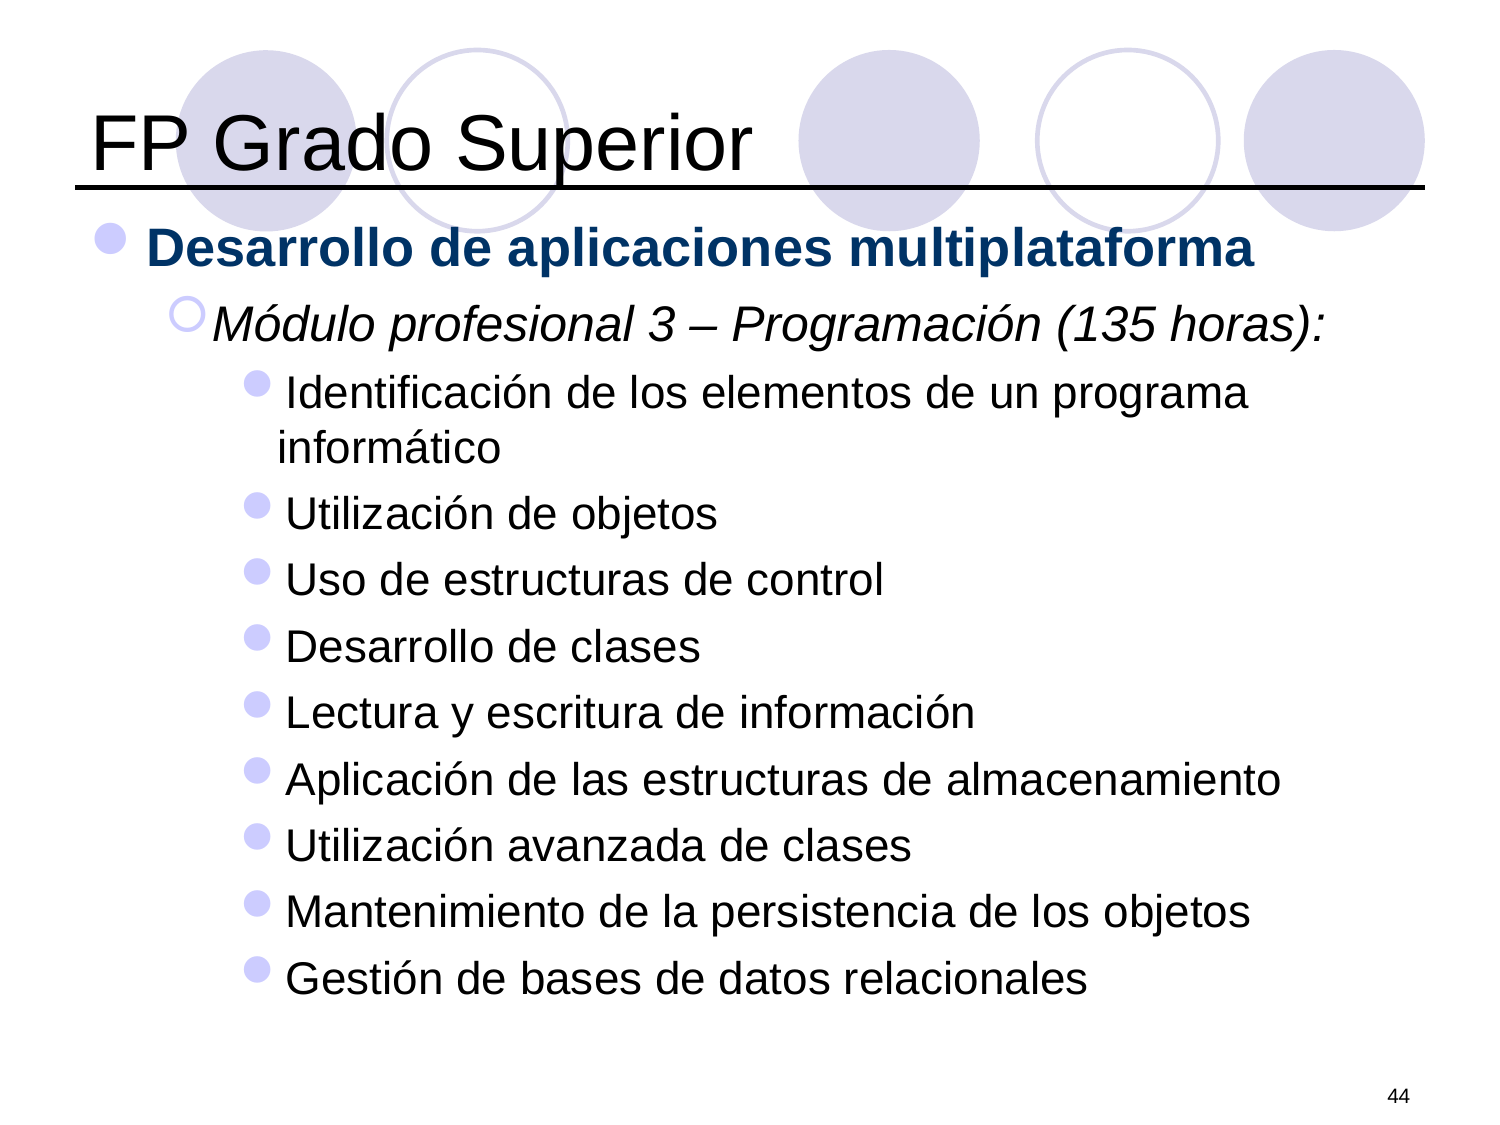

# FP Grado Superior
Desarrollo de aplicaciones multiplataforma
Módulo profesional 3 – Programación (135 horas):
Identificación de los elementos de un programa informático
Utilización de objetos
Uso de estructuras de control
Desarrollo de clases
Lectura y escritura de información
Aplicación de las estructuras de almacenamiento
Utilización avanzada de clases
Mantenimiento de la persistencia de los objetos
Gestión de bases de datos relacionales